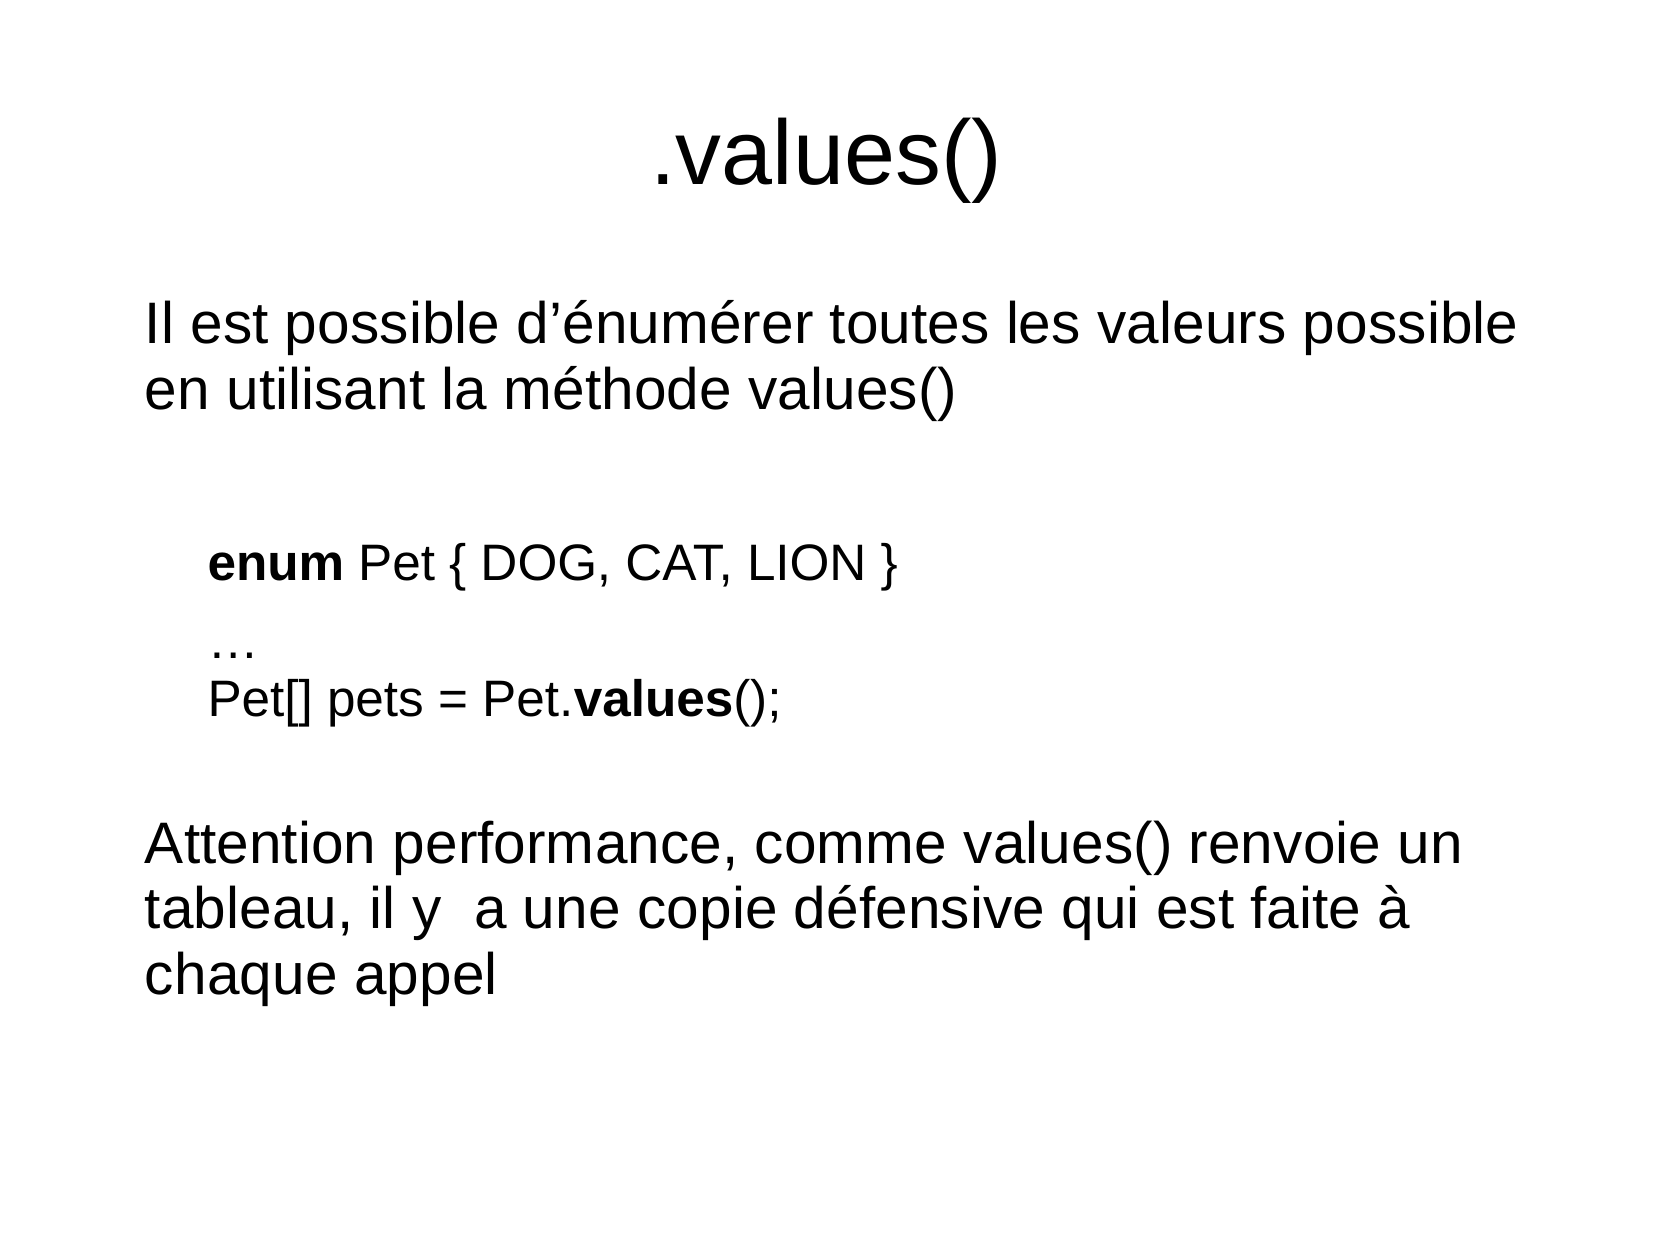

# .values()
Il est possible d’énumérer toutes les valeurs possible en utilisant la méthode values()
enum Pet { DOG, CAT, LION }
…
Pet[] pets = Pet.values();
Attention performance, comme values() renvoie un tableau, il y a une copie défensive qui est faite à chaque appel